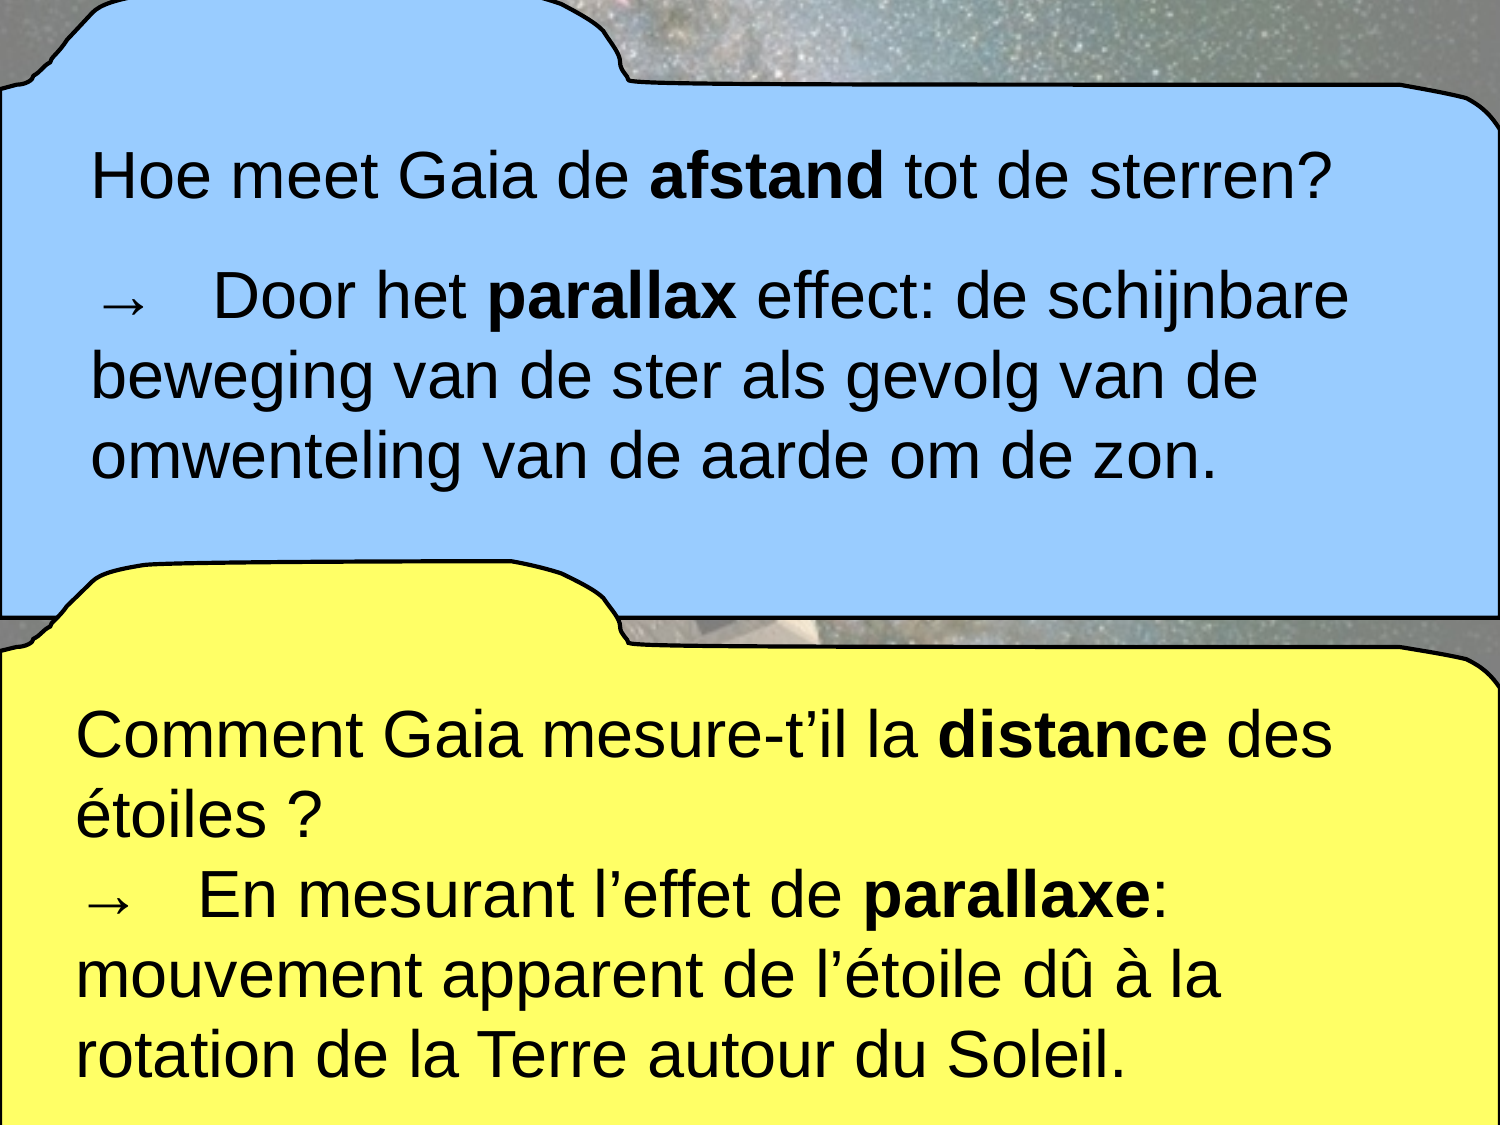

Hoe meet Gaia de afstand tot de sterren?
→ Door het parallax effect: de schijnbare beweging van de ster als gevolg van de omwenteling van de aarde om de zon.
Comment Gaia mesure-t’il la distance des étoiles ?
→ En mesurant l’effet de parallaxe: mouvement apparent de l’étoile dû à la rotation de la Terre autour du Soleil.